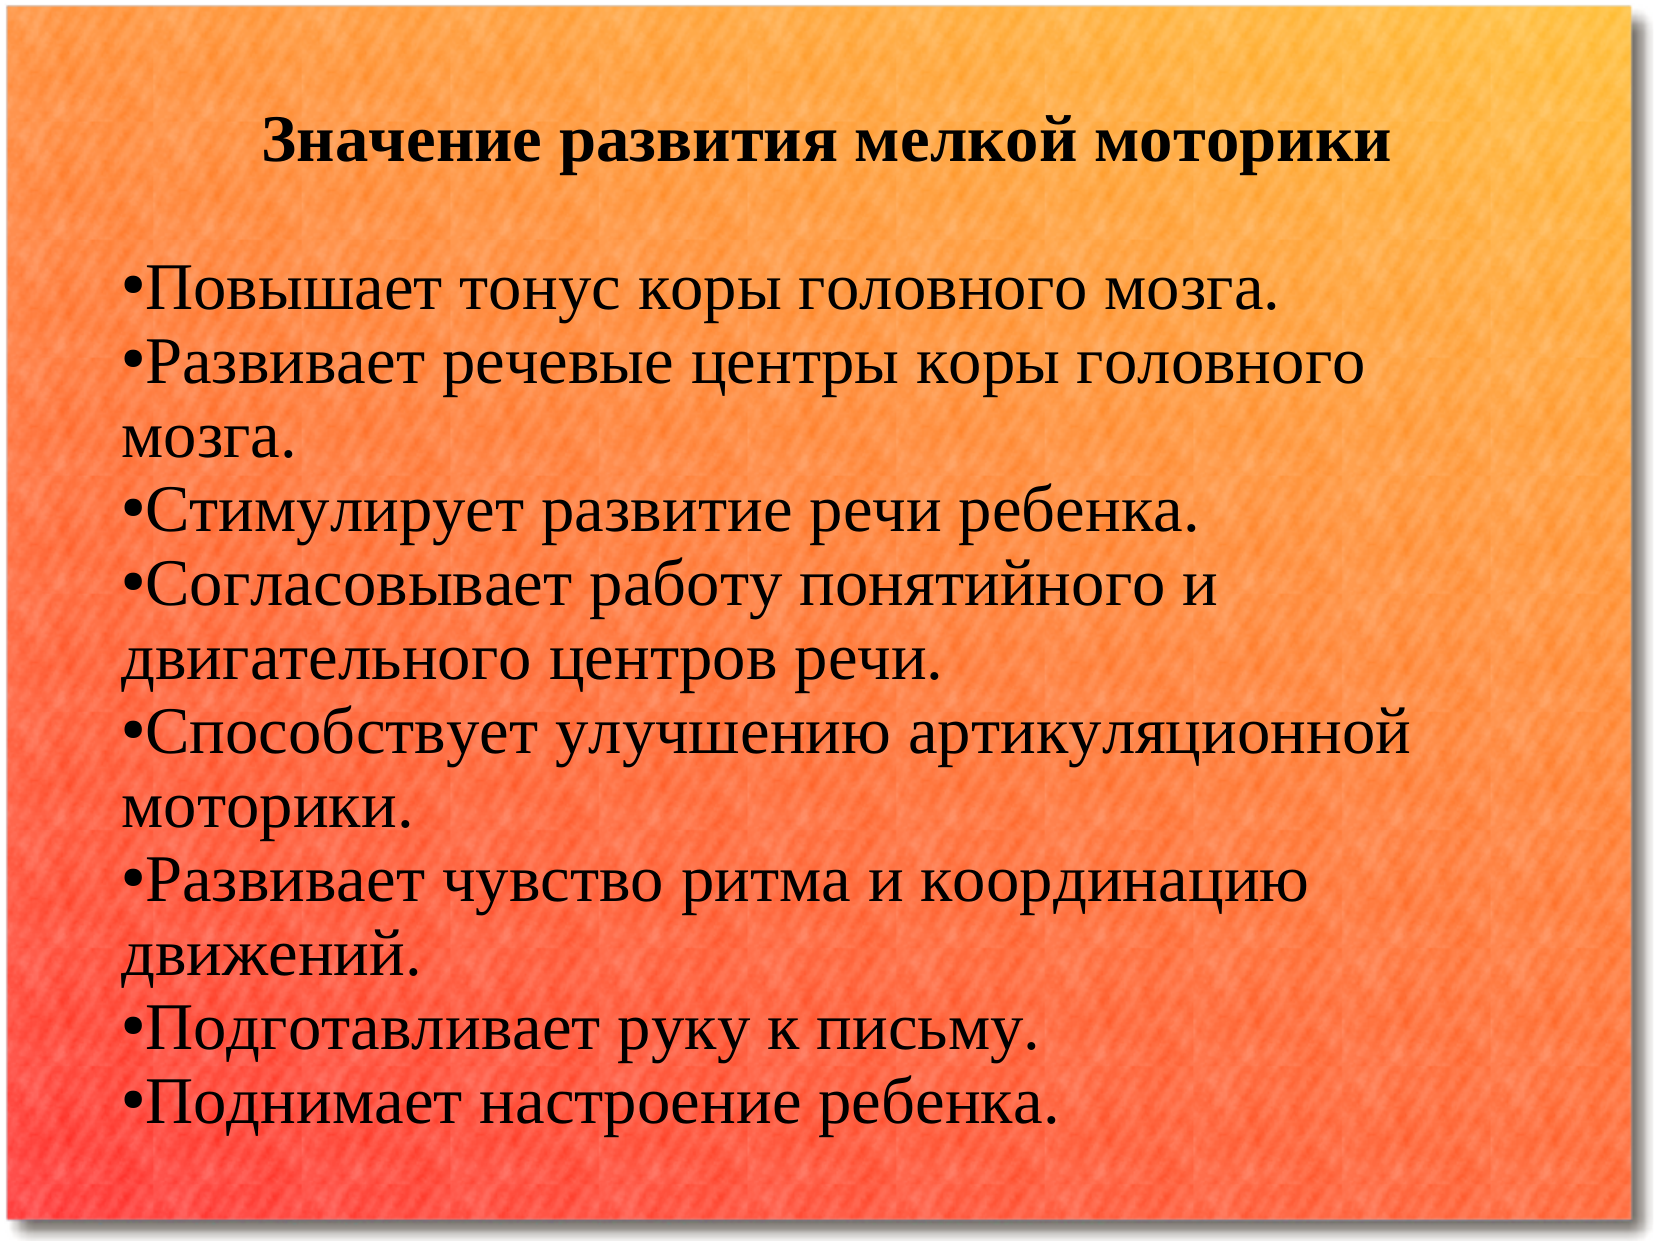

# Значение развития мелкой моторики
Повышает тонус коры головного мозга.
Развивает речевые центры коры головного мозга.
Стимулирует развитие речи ребенка.
Согласовывает работу понятийного и двигательного центров речи.
Способствует улучшению артикуляционной моторики.
Развивает чувство ритма и координацию движений.
Подготавливает руку к письму.
Поднимает настроение ребенка.